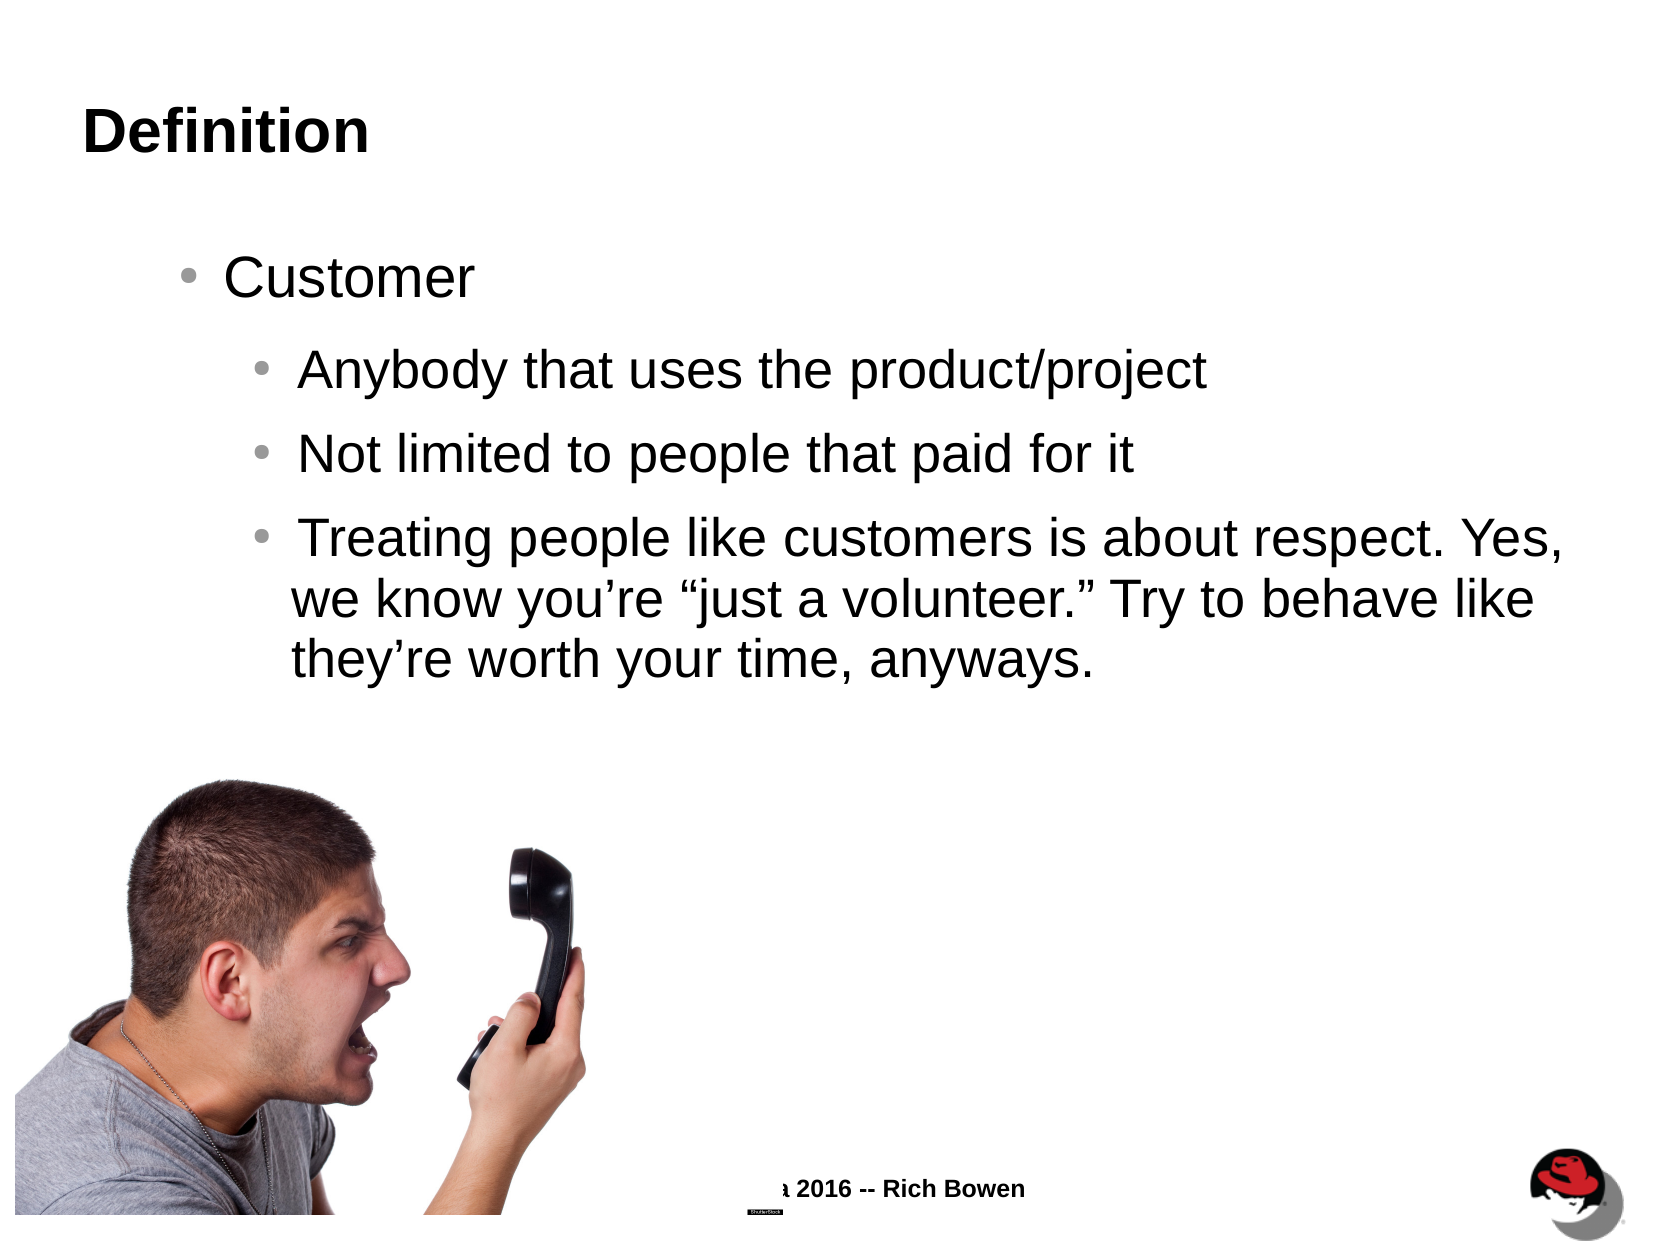

# Definition
Customer
Anybody that uses the product/project
Not limited to people that paid for it
Treating people like customers is about respect. Yes, we know you’re “just a volunteer.” Try to behave like they’re worth your time, anyways.